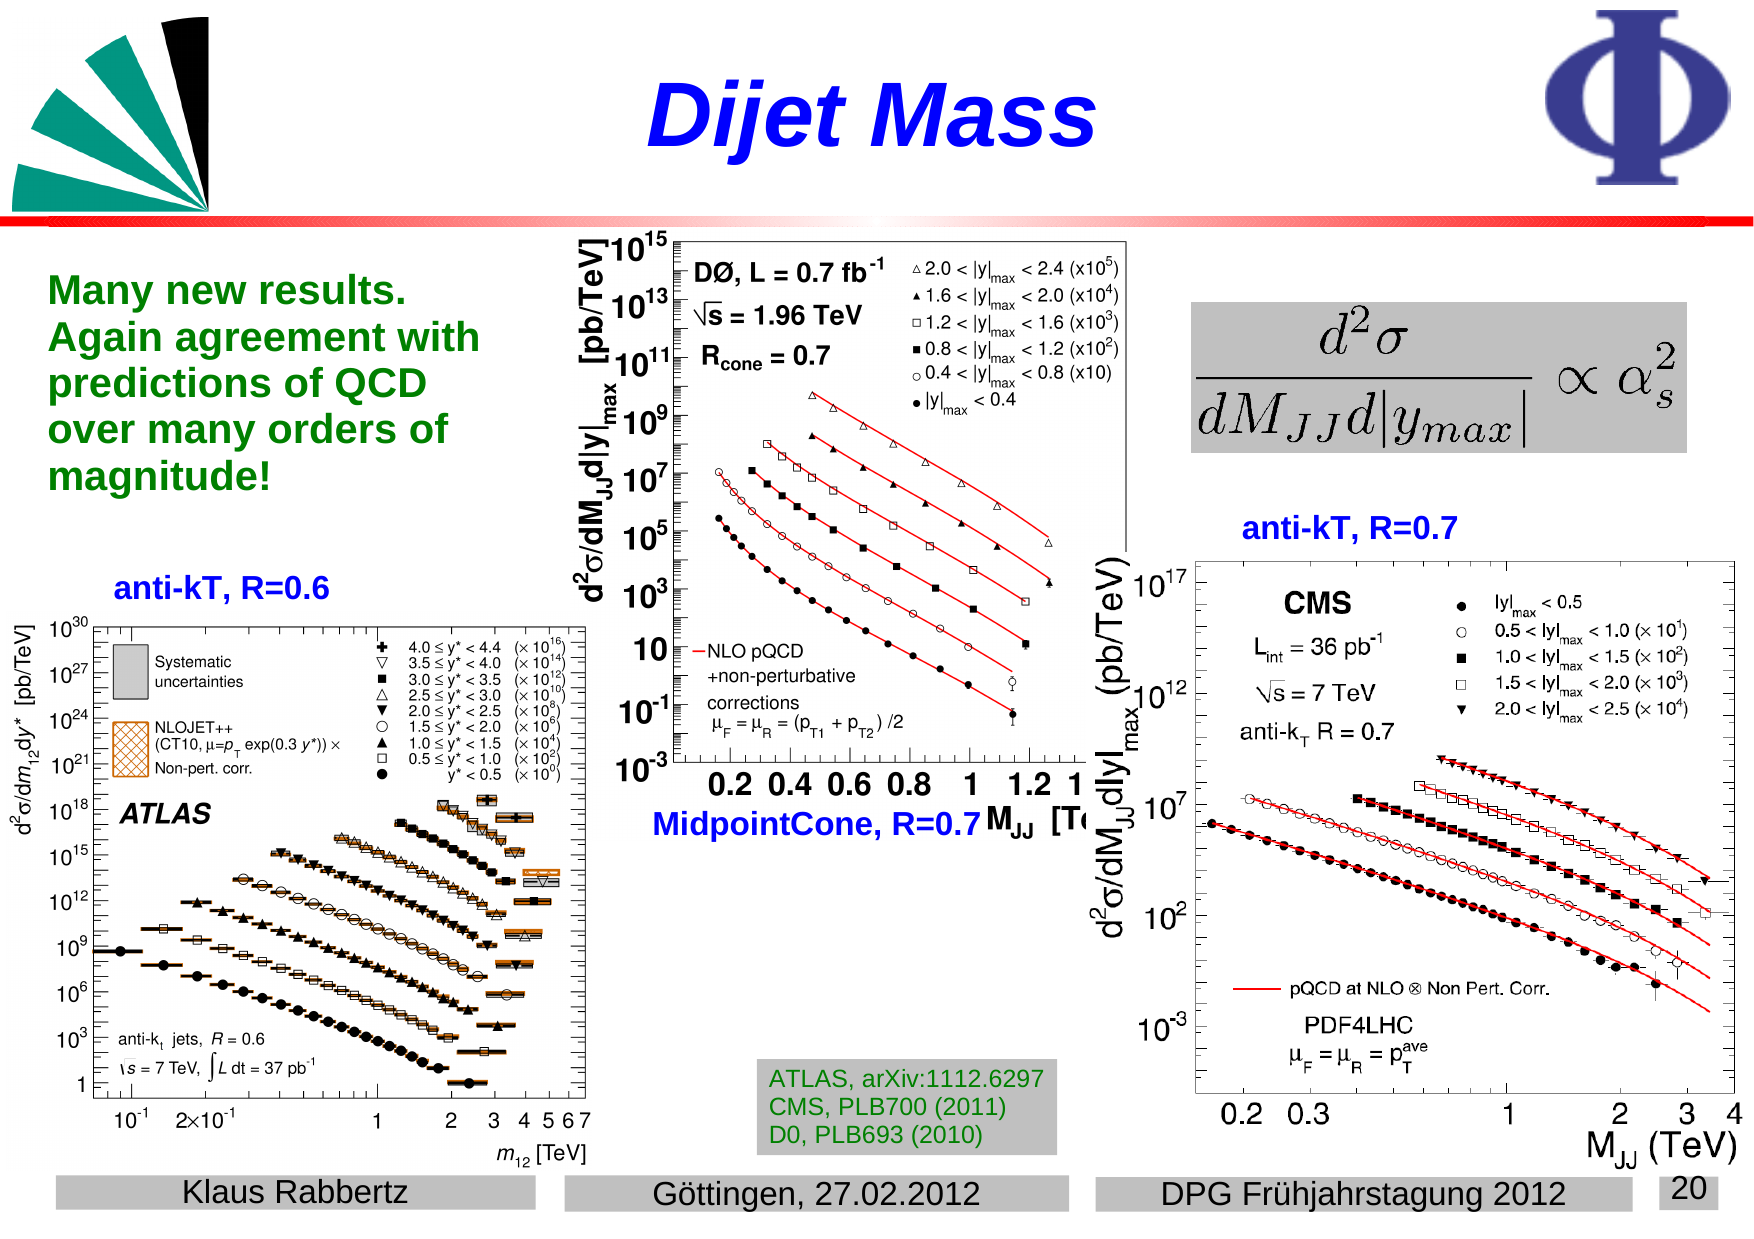

# Dijet Mass
Many new results.
Again agreement with
predictions of QCD
over many orders of
magnitude!
anti-kT, R=0.7
anti-kT, R=0.6
MidpointCone, R=0.7
ATLAS, arXiv:1112.6297
CMS, PLB700 (2011)
D0, PLB693 (2010)